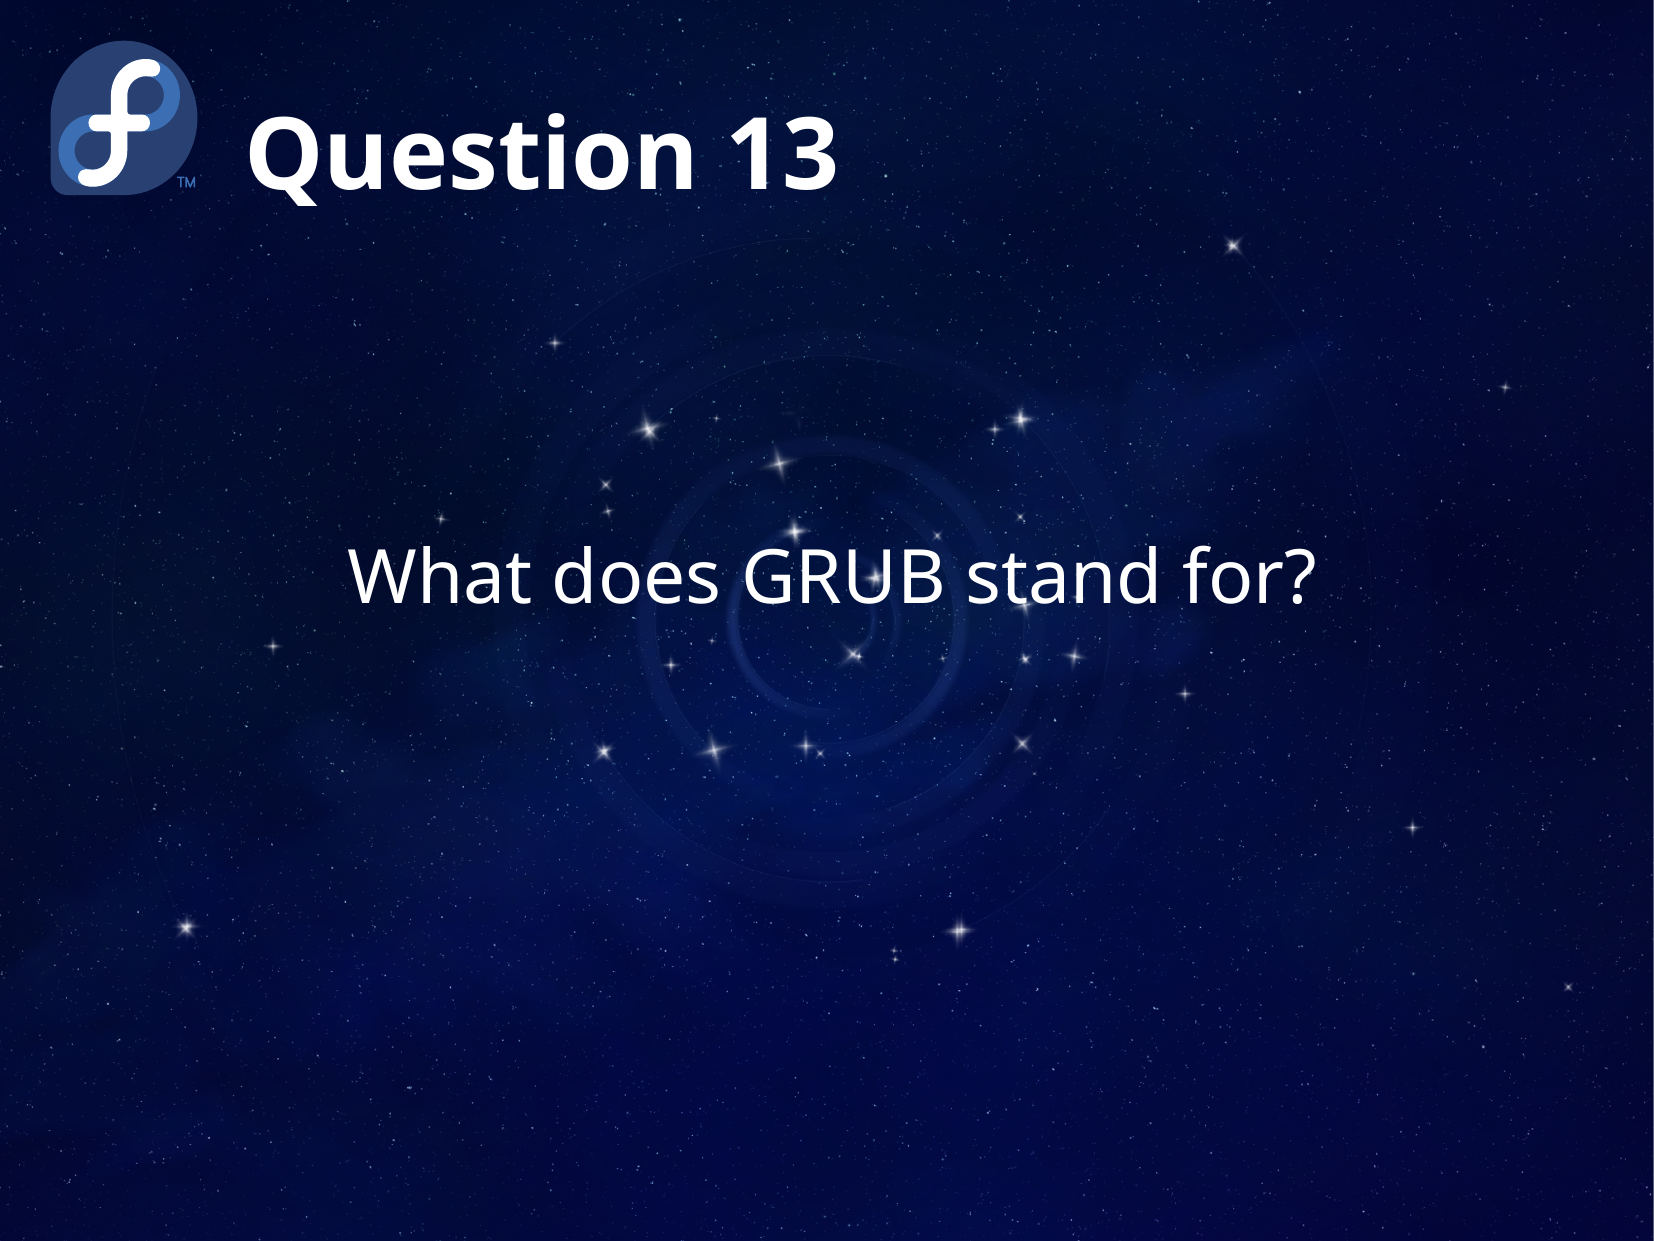

Question 13
What does GRUB stand for?